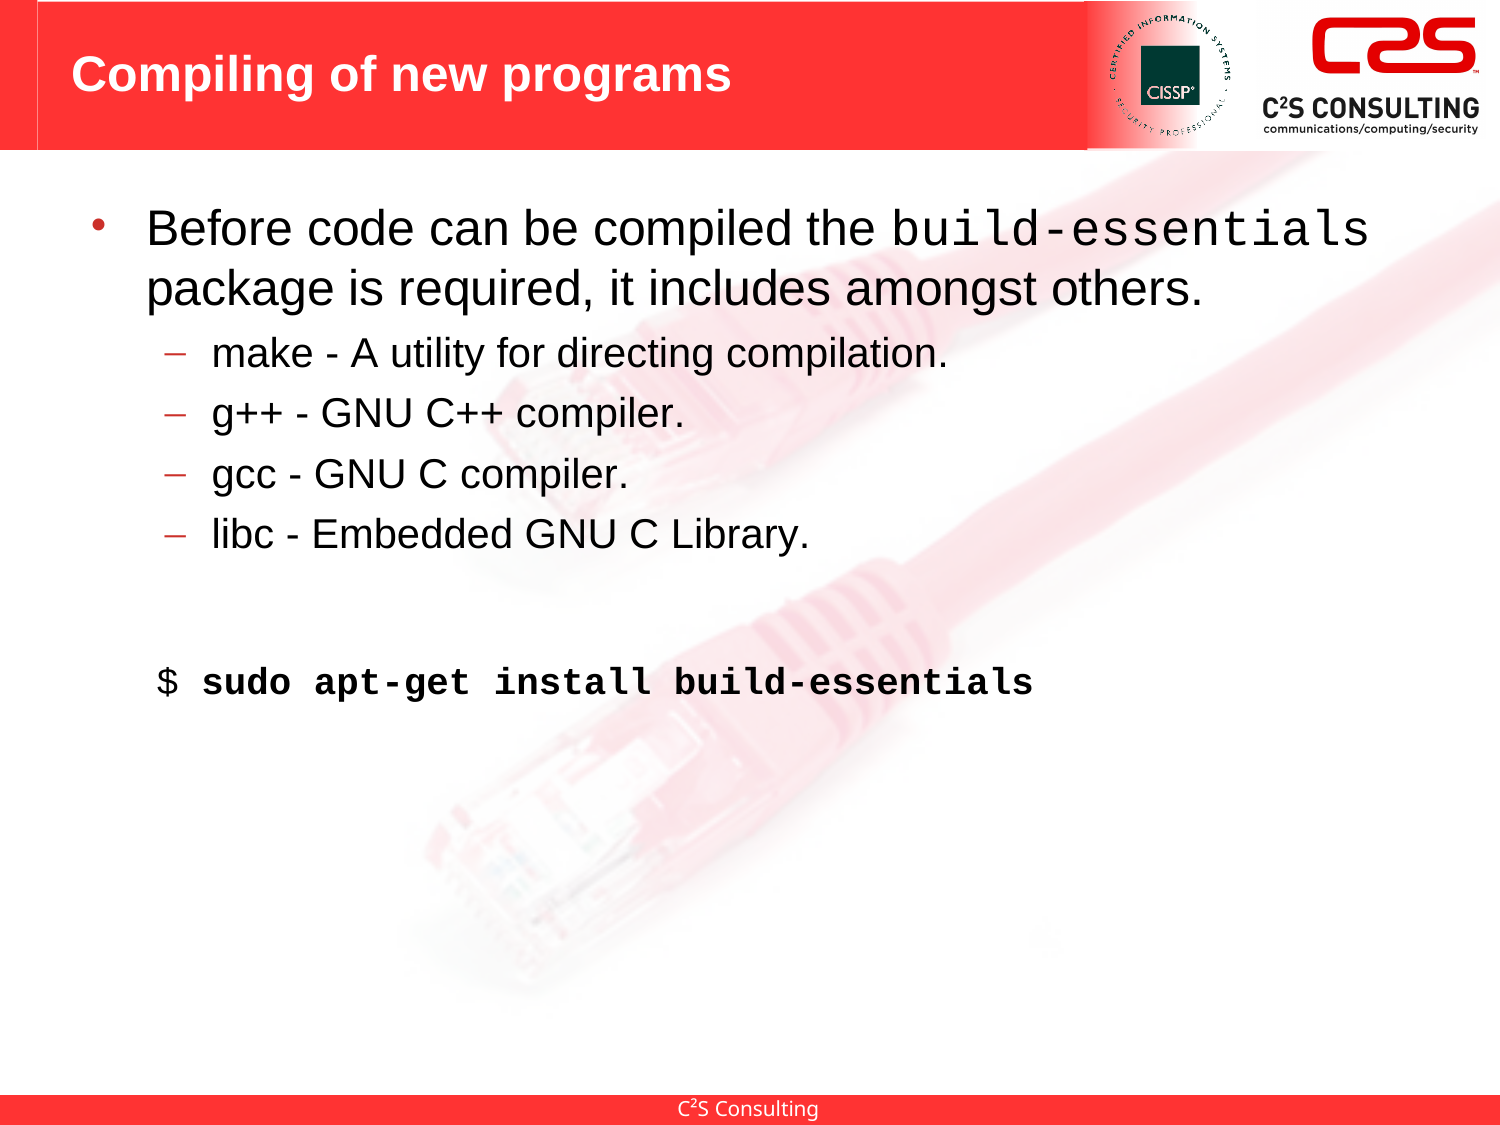

# Compiling of new programs
Before code can be compiled the build-essentials package is required, it includes amongst others.
make - A utility for directing compilation.
g++ - GNU C++ compiler.
gcc - GNU C compiler.
libc - Embedded GNU C Library.
$ sudo apt-get install build-essentials